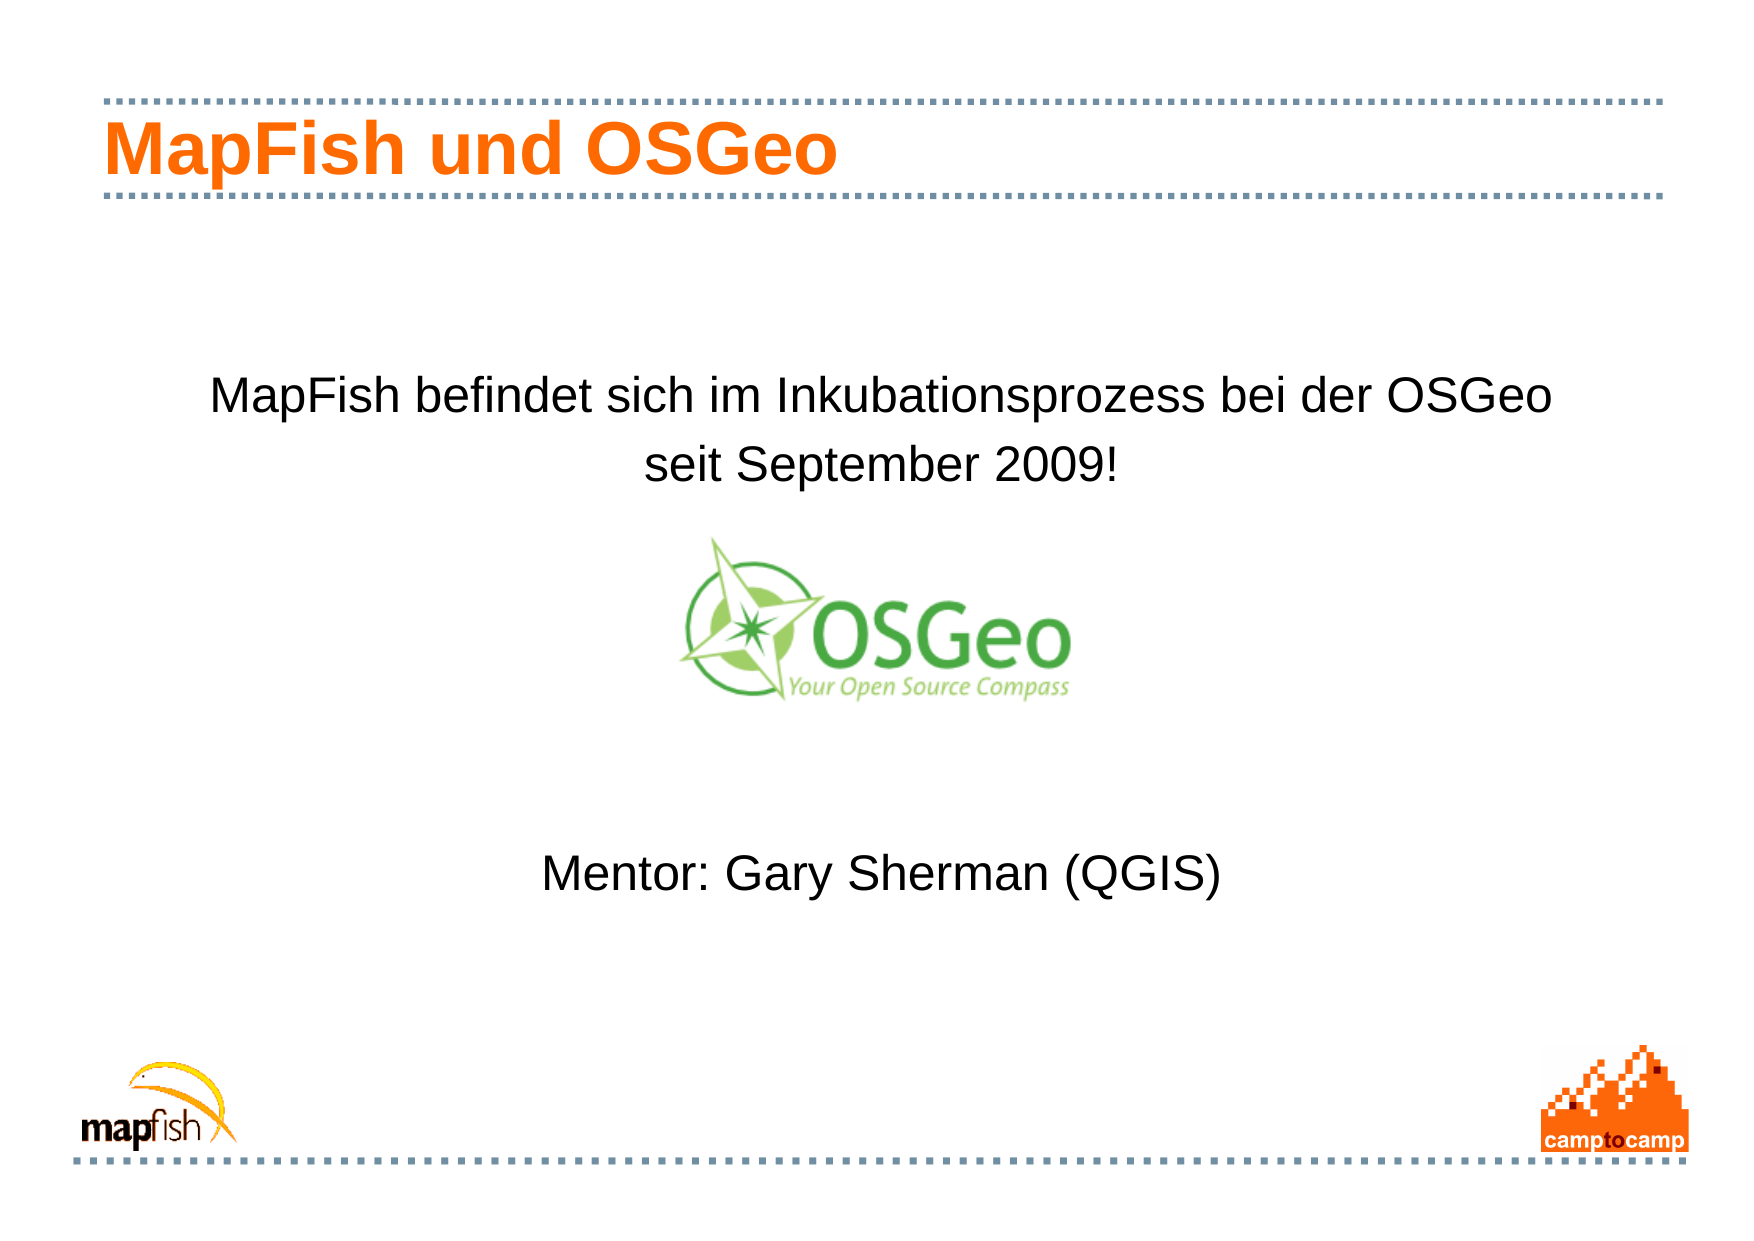

# MapFish und OSGeo
MapFish befindet sich im Inkubationsprozess bei der OSGeo
seit September 2009!
Mentor: Gary Sherman (QGIS)